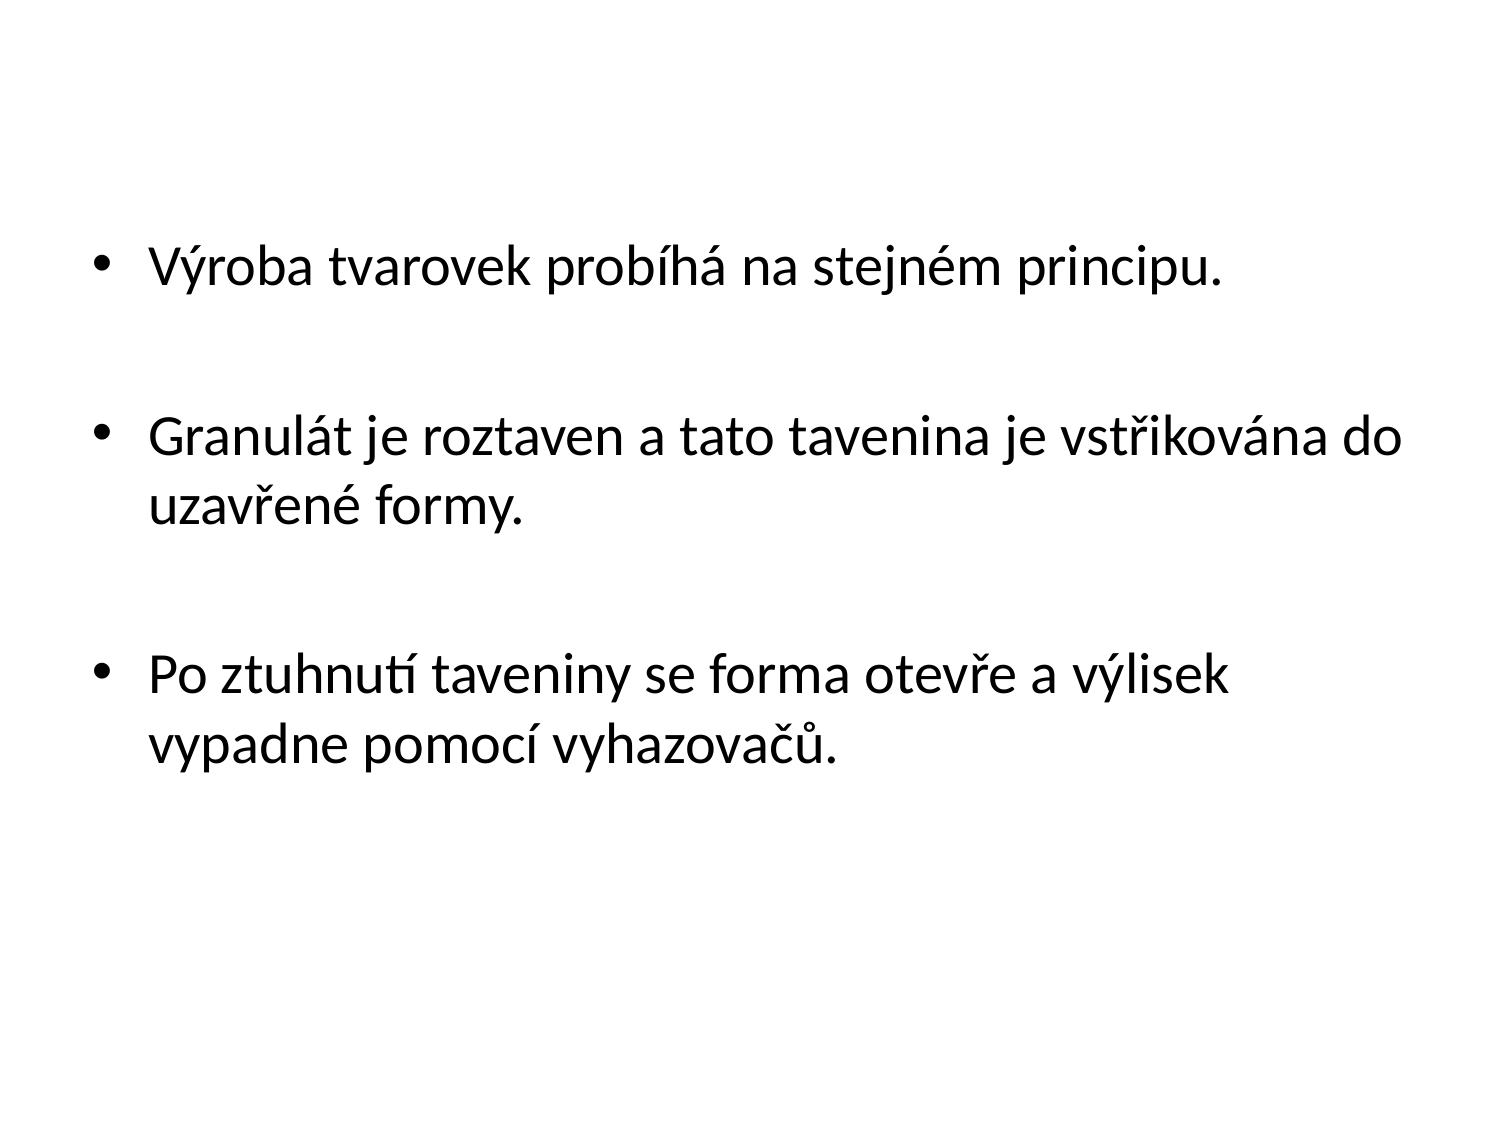

#
Výroba tvarovek probíhá na stejném principu.
Granulát je roztaven a tato tavenina je vstřikována do uzavřené formy.
Po ztuhnutí taveniny se forma otevře a výlisek vypadne pomocí vyhazovačů.